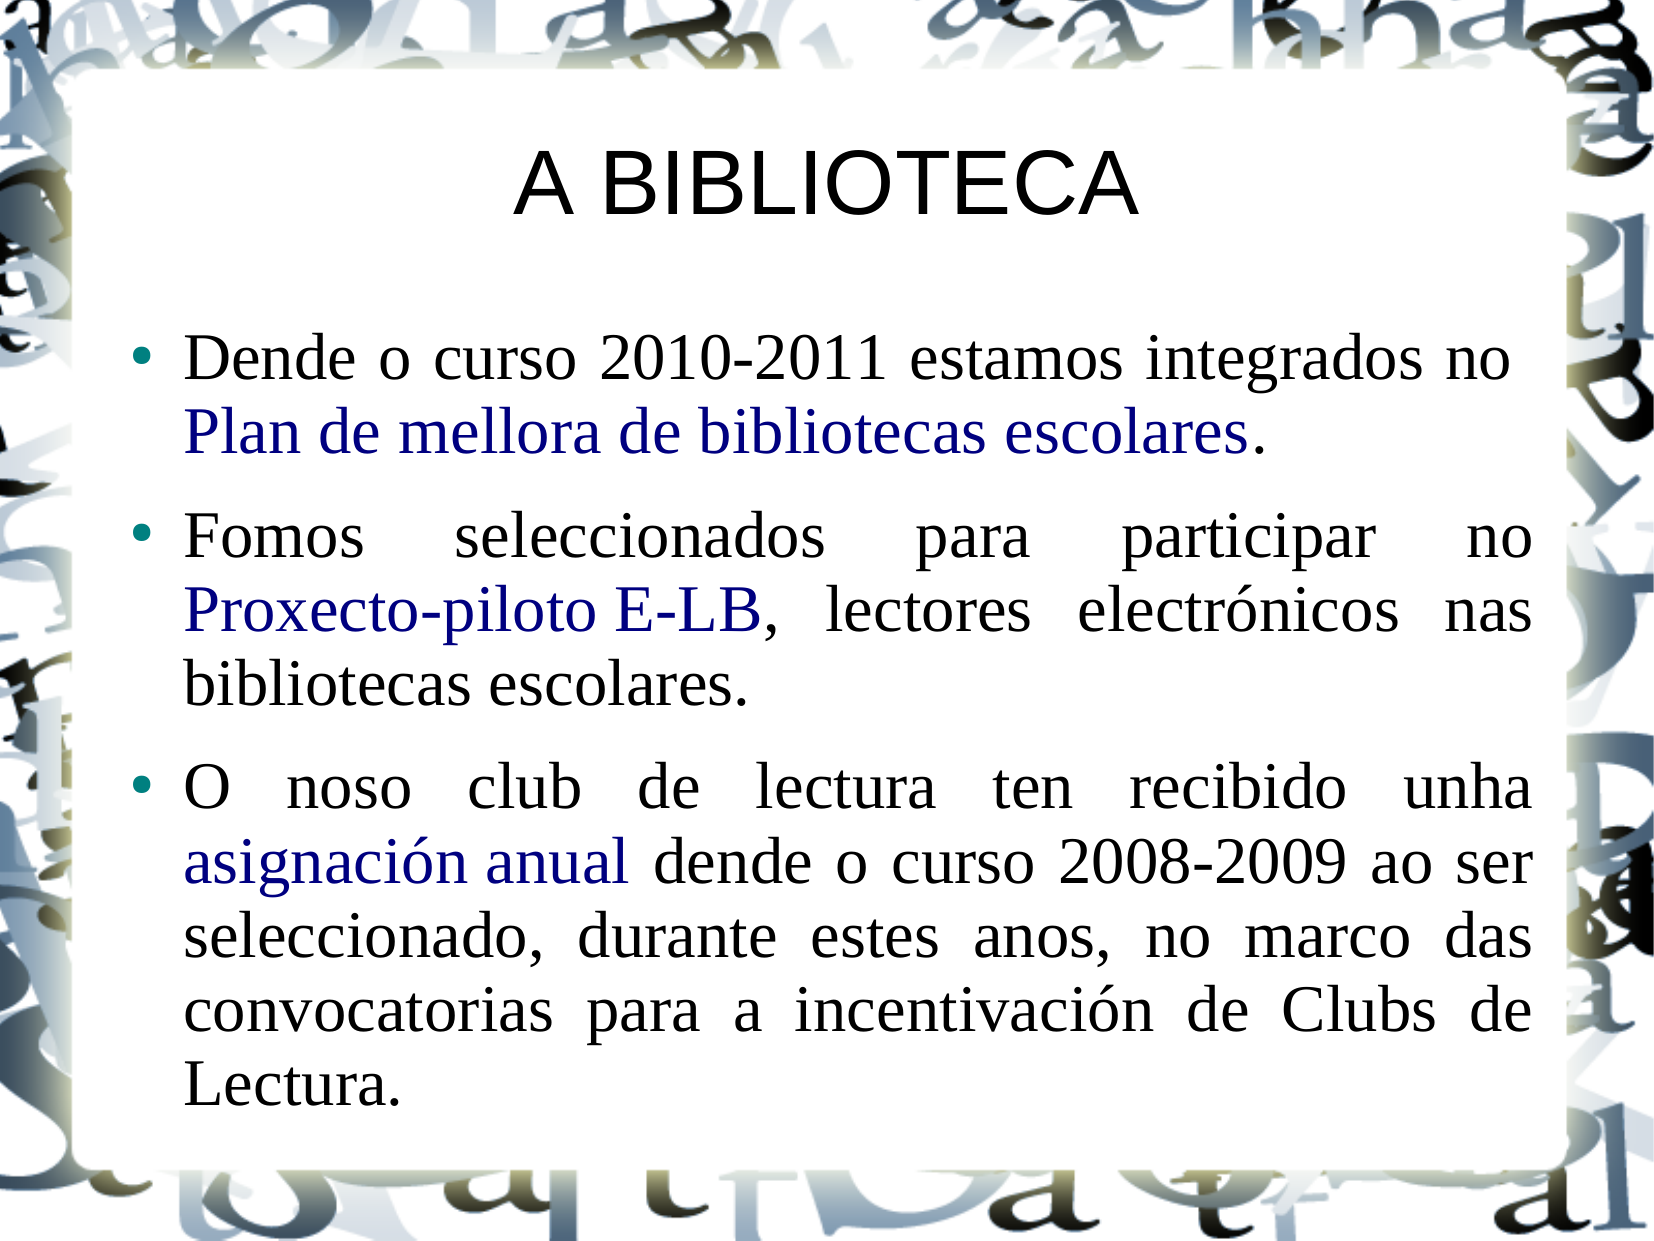

# A BIBLIOTECA
Dende o curso 2010-2011 estamos integrados no Plan de mellora de bibliotecas escolares.
Fomos seleccionados para participar no Proxecto-piloto E-LB, lectores electrónicos nas bibliotecas escolares.
O noso club de lectura ten recibido unha asignación anual dende o curso 2008-2009 ao ser seleccionado, durante estes anos, no marco das convocatorias para a incentivación de Clubs de Lectura.